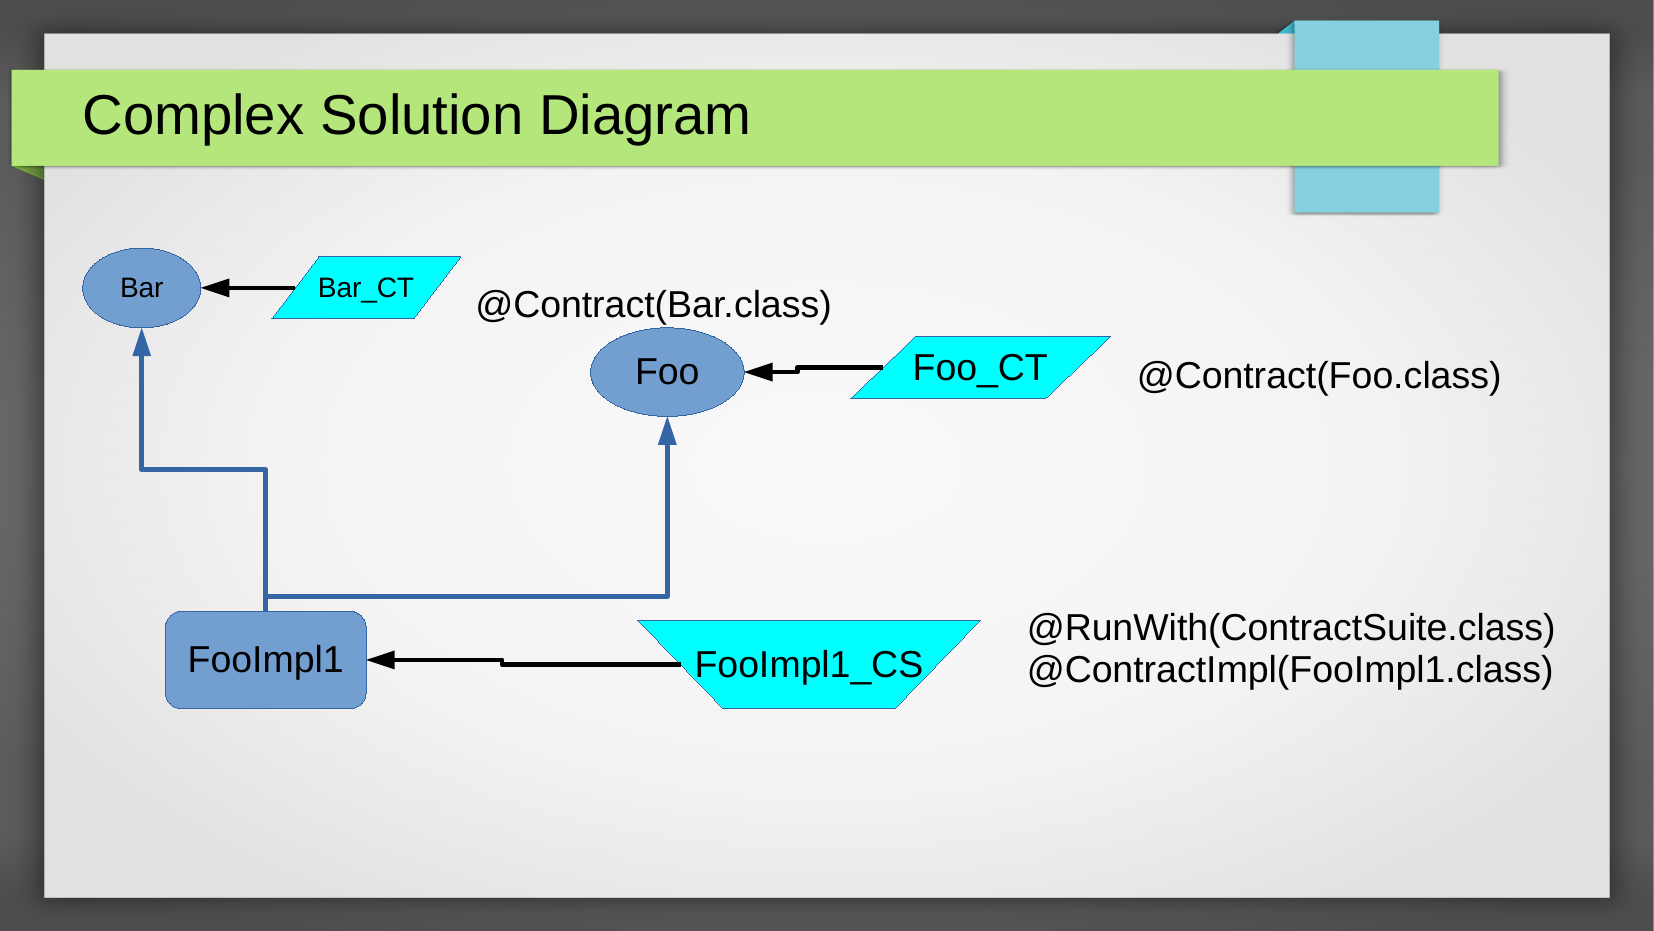

# Complex Solution Diagram
Bar
Bar_CT
@Contract(Bar.class)
Foo
Foo_CT
@Contract(Foo.class)
@RunWith(ContractSuite.class)
@ContractImpl(FooImpl1.class)
FooImpl1
FooImpl1_CS